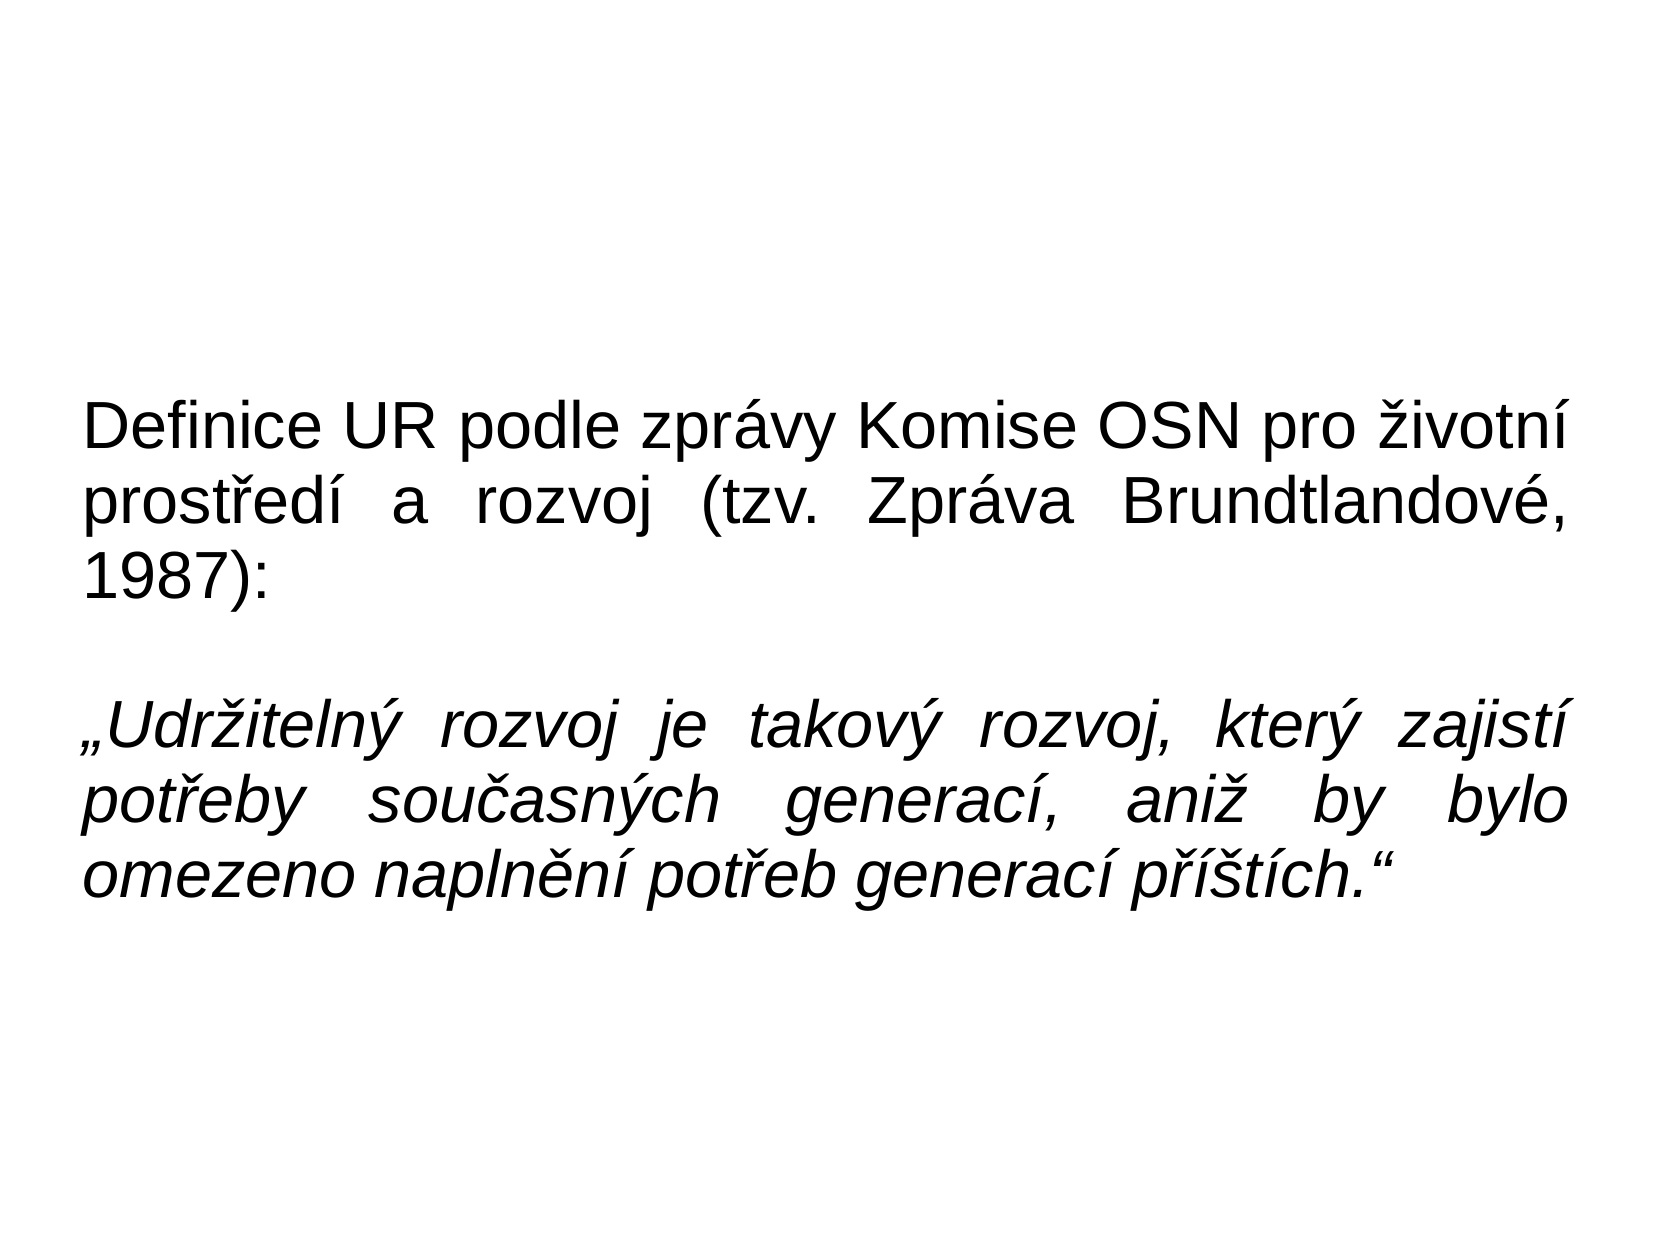

# Definice UR podle zprávy Komise OSN pro životní prostředí a rozvoj (tzv. Zpráva Brundtlandové, 1987):
„Udržitelný rozvoj je takový rozvoj, který zajistí potřeby současných generací, aniž by bylo omezeno naplnění potřeb generací příštích.“